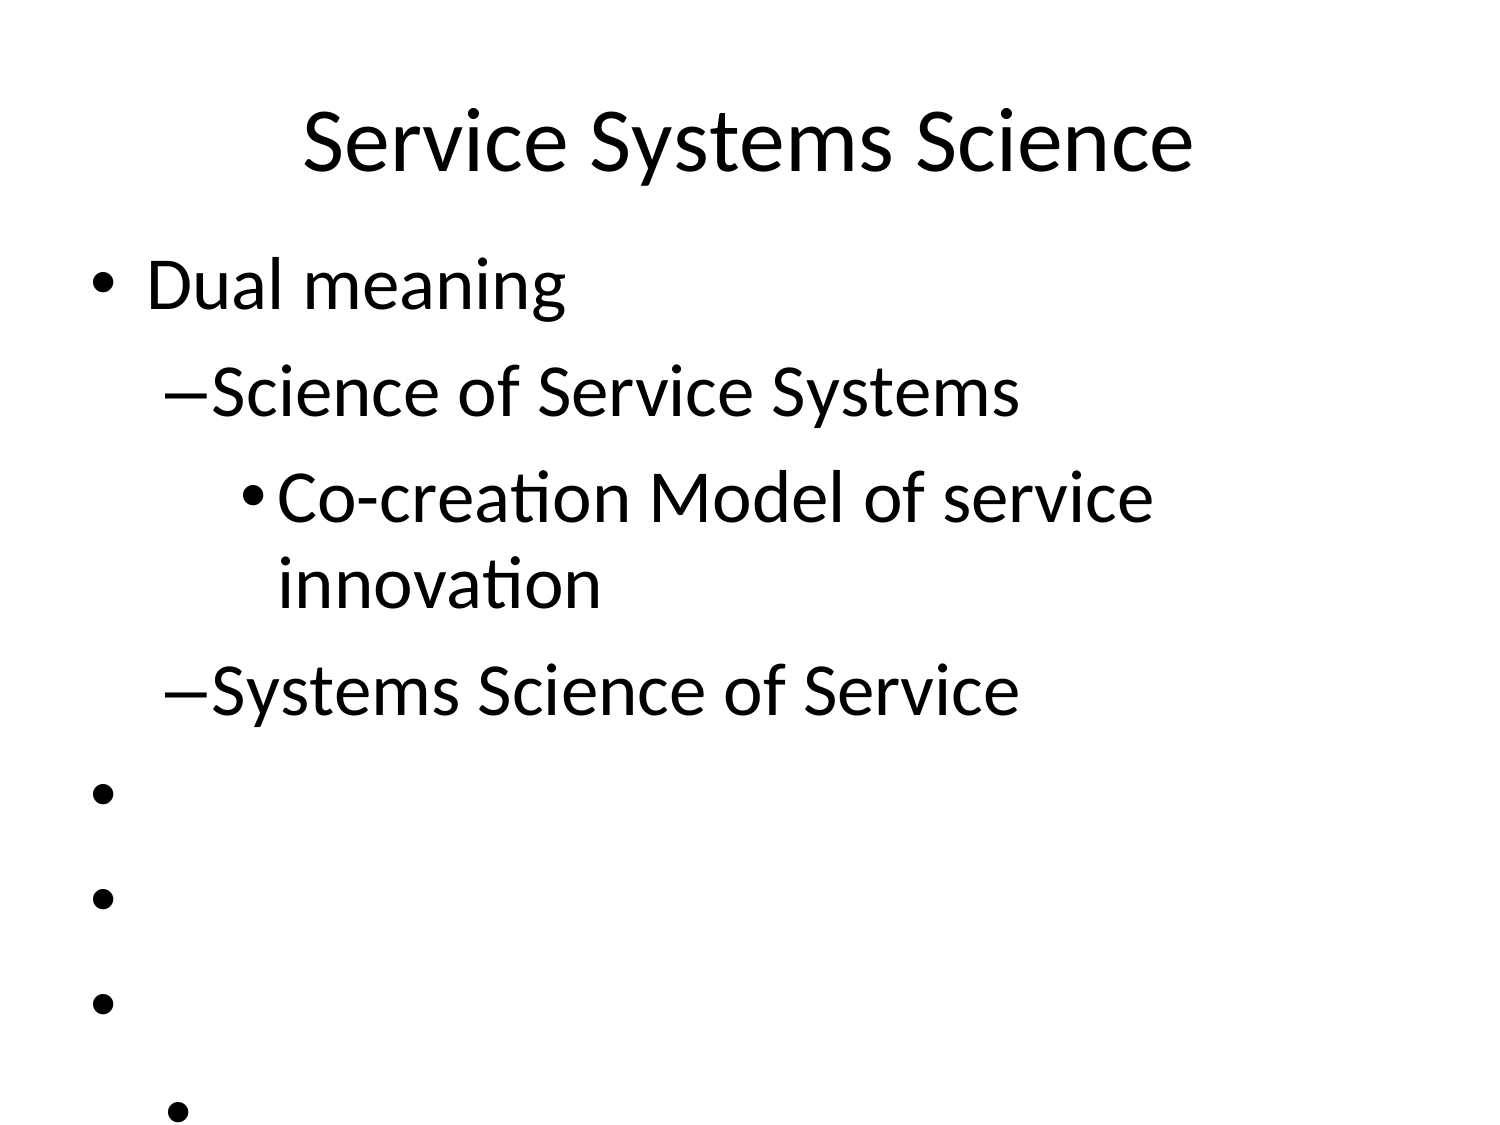

# Service Systems Science
Dual meaning
Science of Service Systems
Co-creation Model of service innovation
Systems Science of Service